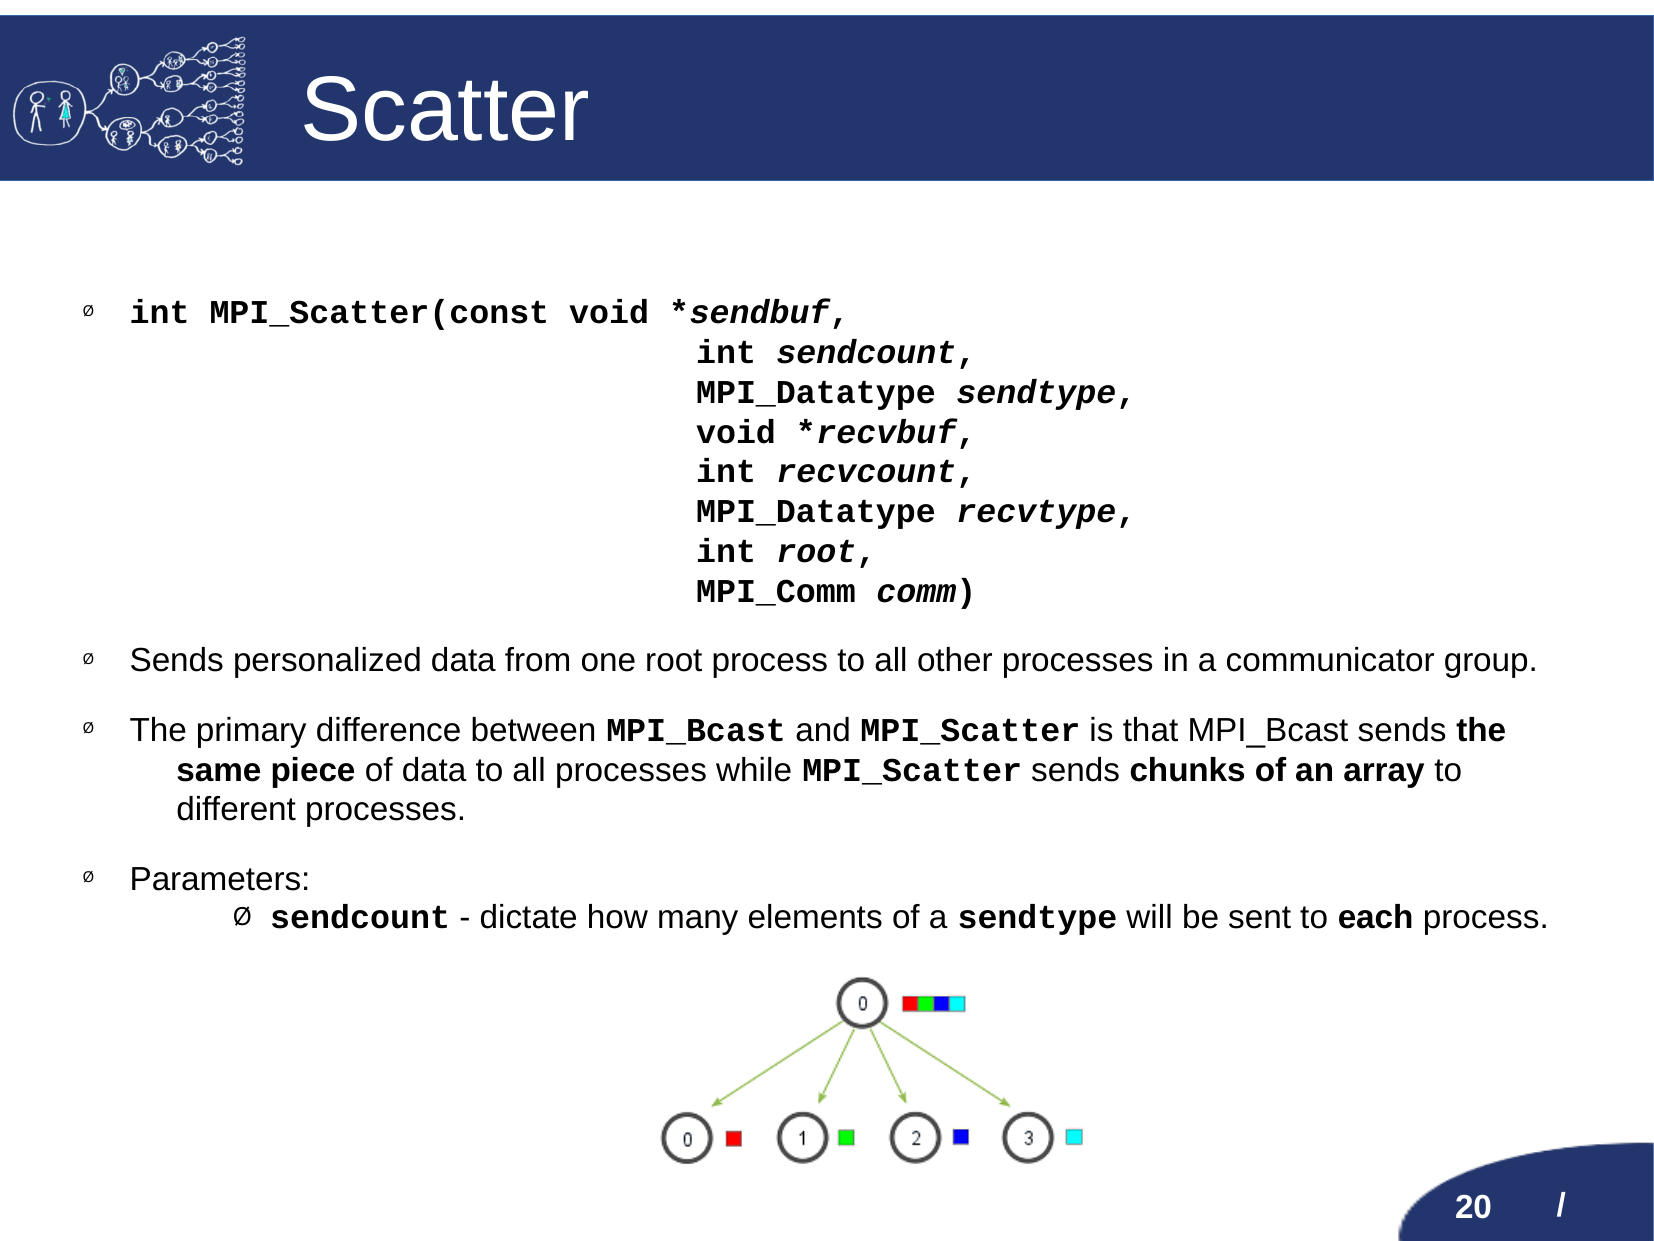

# Scatter
int MPI_Scatter(const void *sendbuf,
 int sendcount,
 MPI_Datatype sendtype,
 void *recvbuf,
 int recvcount,
 MPI_Datatype recvtype,
 int root,
 MPI_Comm comm)
Sends personalized data from one root process to all other processes in a communicator group.
The primary difference between MPI_Bcast and MPI_Scatter is that MPI_Bcast sends the same piece of data to all processes while MPI_Scatter sends chunks of an array to different processes.
Parameters:
sendcount - dictate how many elements of a sendtype will be sent to each process.